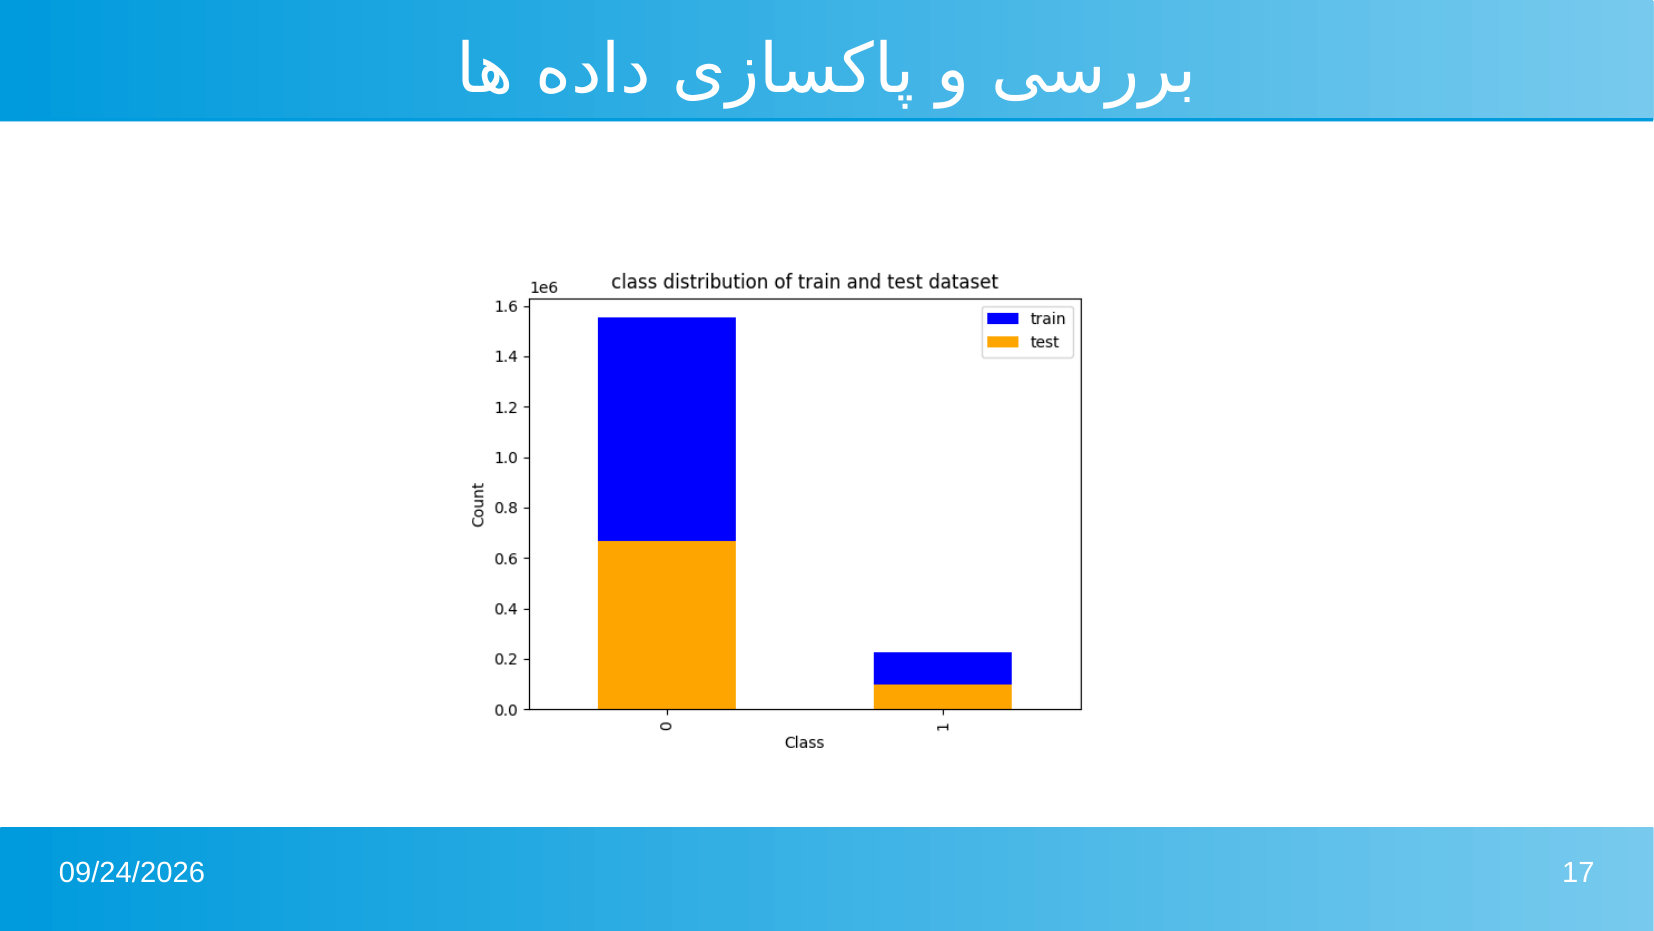

# بررسی و پاکسازی داده ها
17